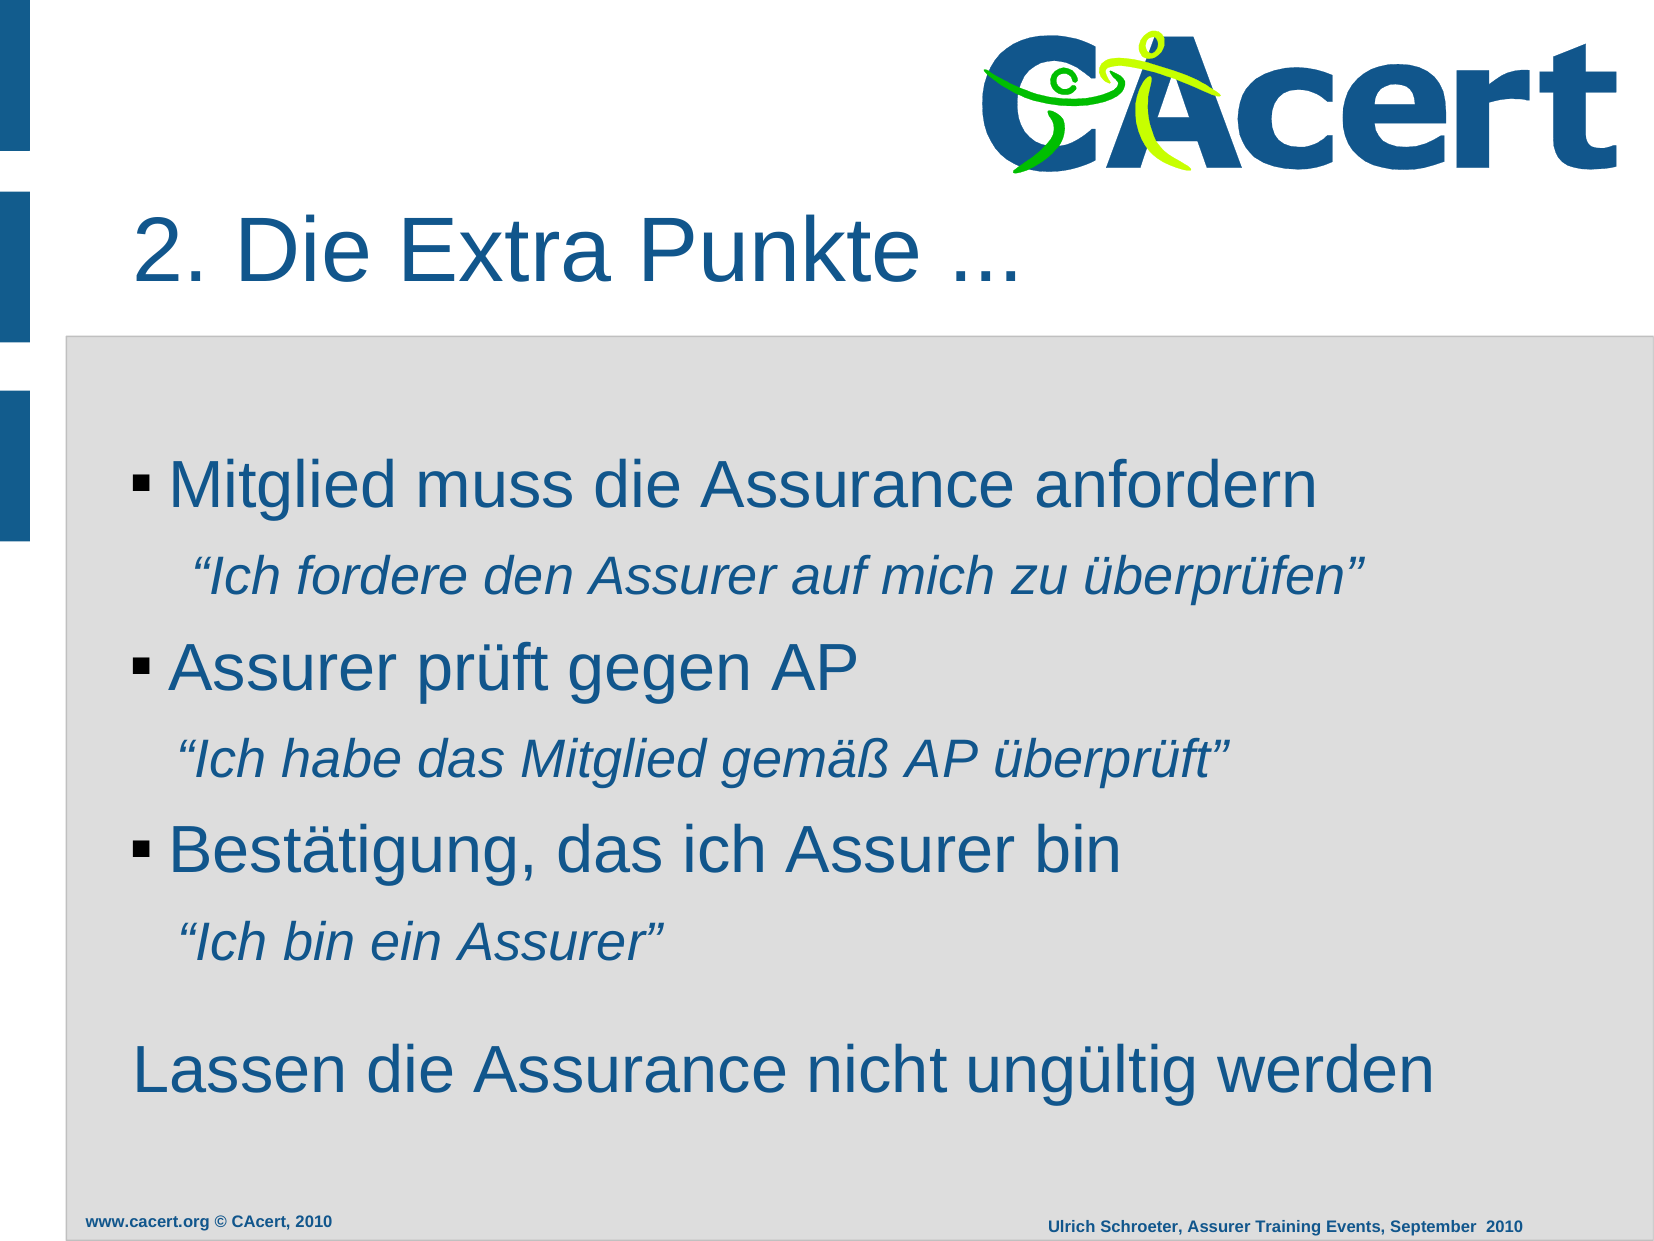

2. Die Extra Punkte ...
 Mitglied muss die Assurance anfordern
 “Ich fordere den Assurer auf mich zu überprüfen”
 Assurer prüft gegen AP
 “Ich habe das Mitglied gemäß AP überprüft”
 Bestätigung, das ich Assurer bin
 “Ich bin ein Assurer”
Lassen die Assurance nicht ungültig werden